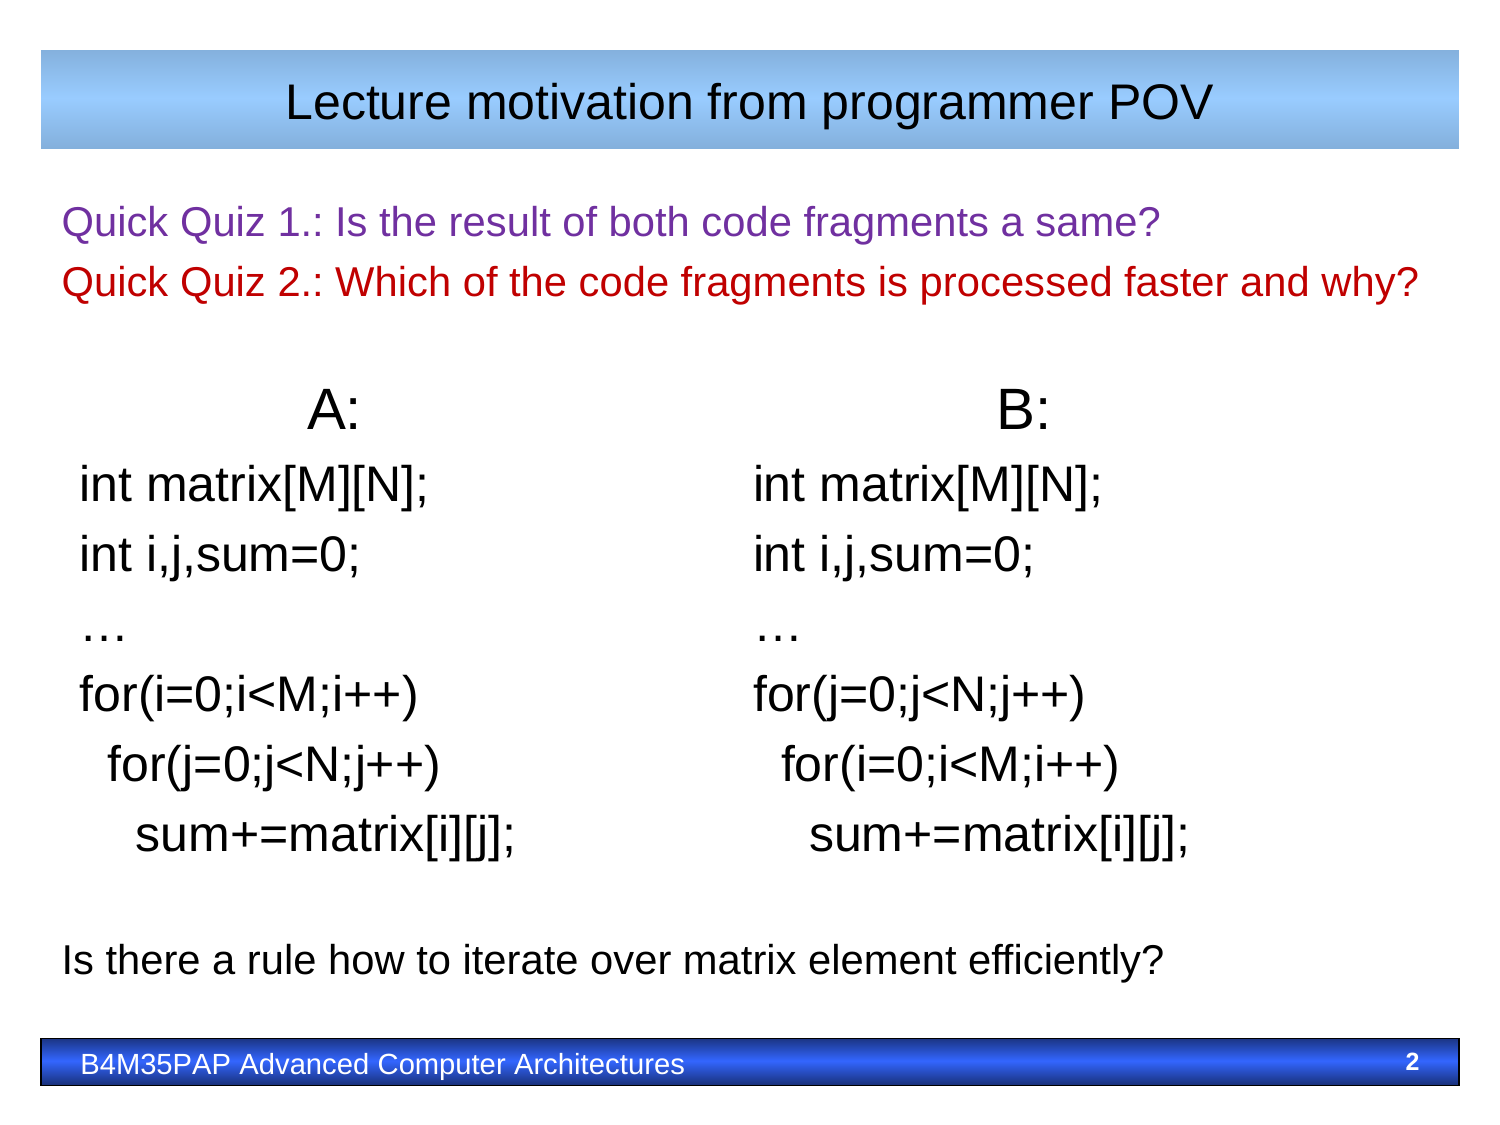

# Lecture motivation from programmer POV
Quick Quiz 1.: Is the result of both code fragments a same?
Quick Quiz 2.: Which of the code fragments is processed faster and why?
 A:
int matrix[M][N];
int i,j,sum=0;
…
for(i=0;i<M;i++)
 for(j=0;j<N;j++)
 sum+=matrix[i][j];
 B:
int matrix[M][N];
int i,j,sum=0;
…
for(j=0;j<N;j++)
 for(i=0;i<M;i++)
 sum+=matrix[i][j];
Is there a rule how to iterate over matrix element efficiently?